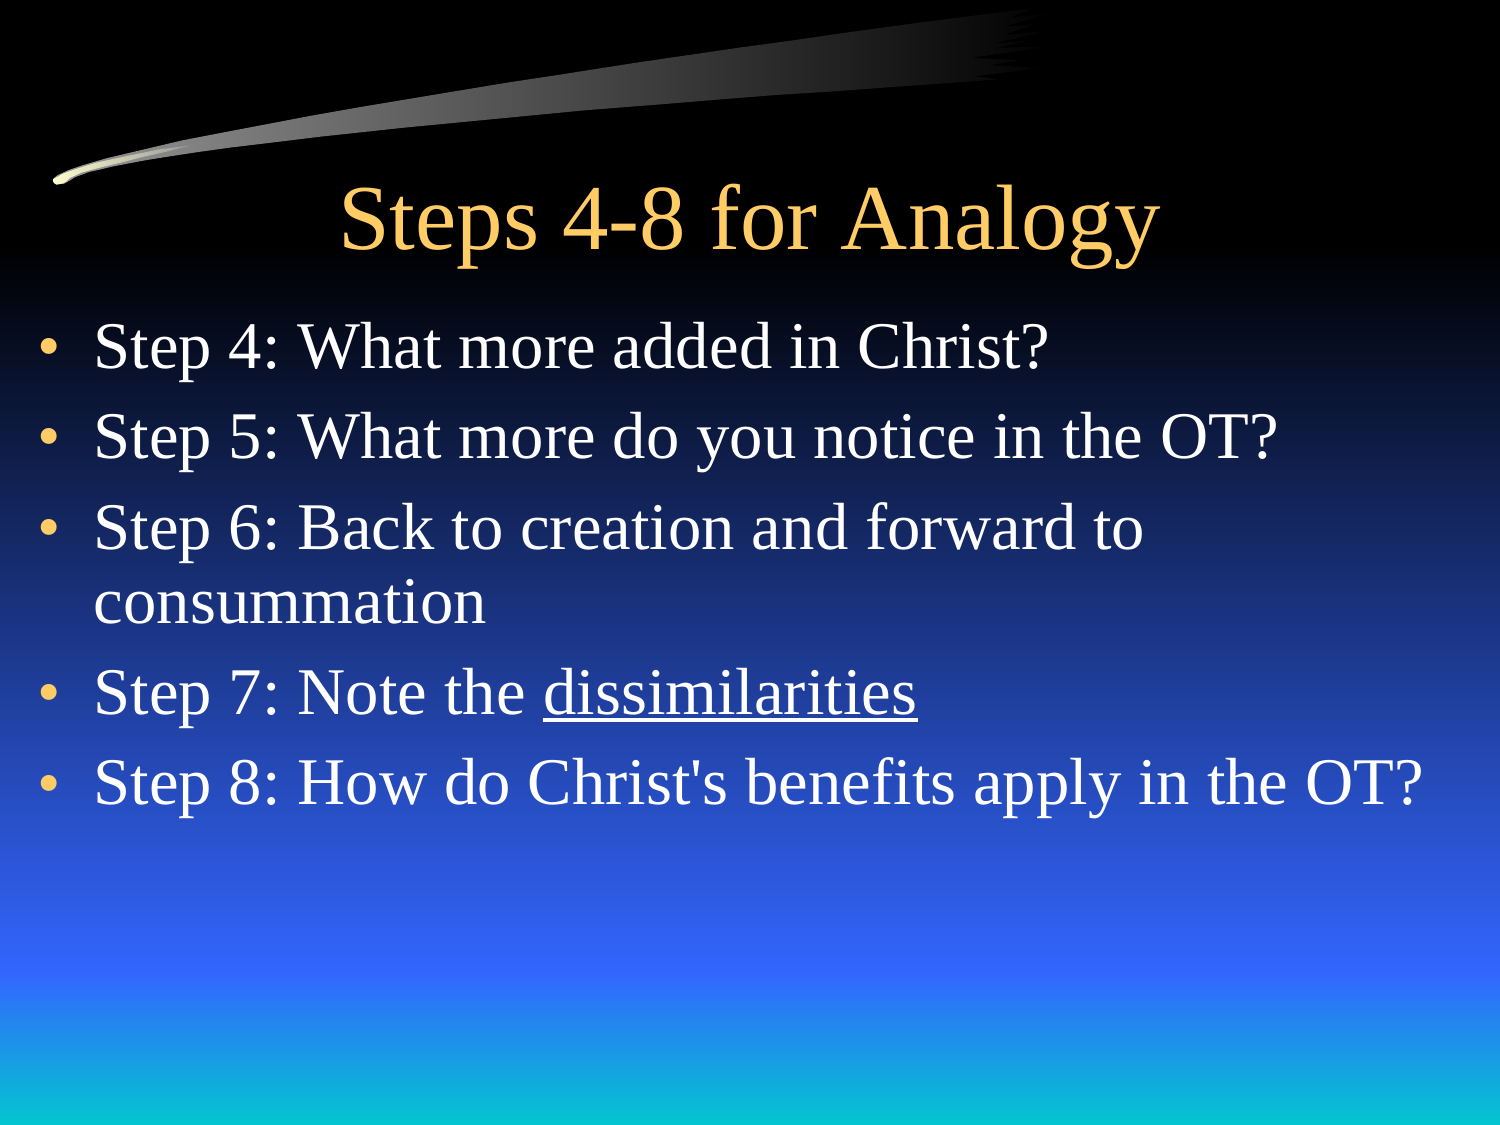

# Steps 4-8 for Analogy
Step 4: What more added in Christ?
Step 5: What more do you notice in the OT?
Step 6: Back to creation and forward to consummation
Step 7: Note the dissimilarities
Step 8: How do Christ's benefits apply in the OT?